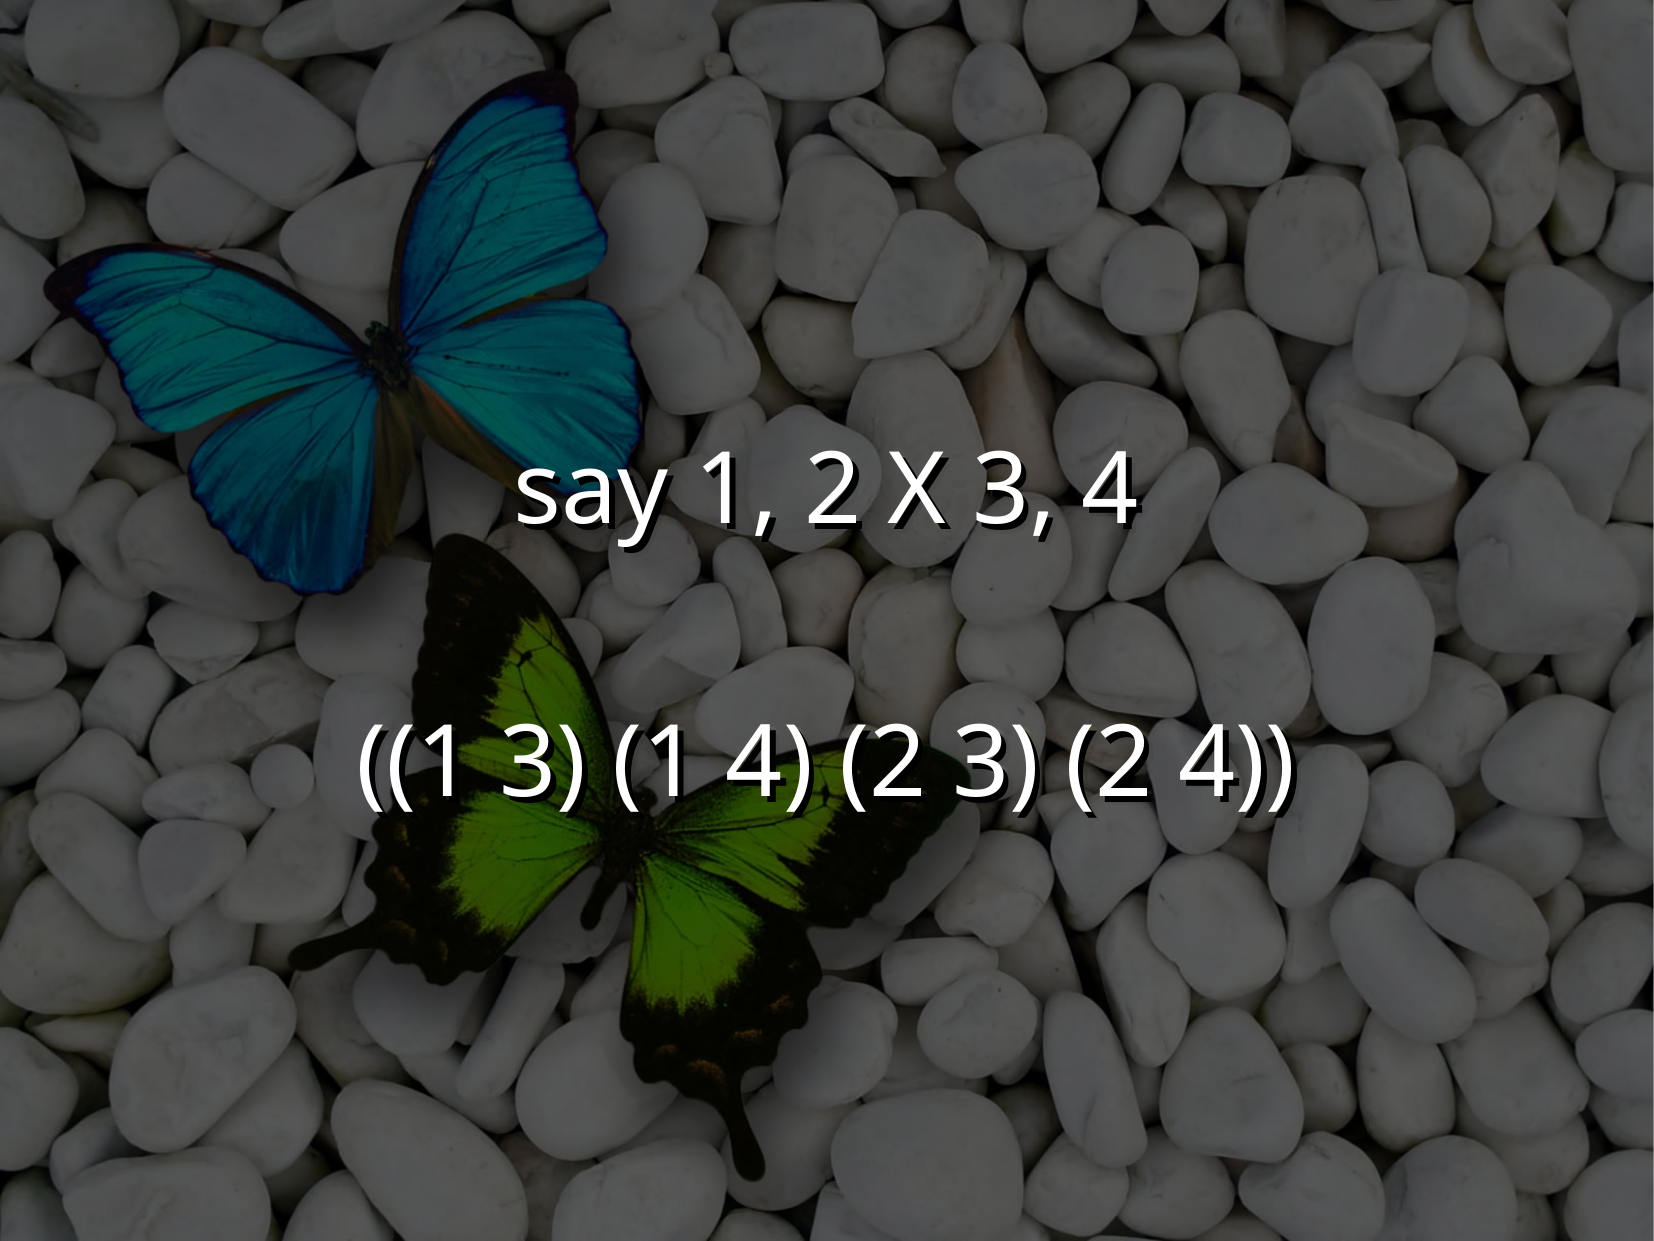

#
say 1, 2 X 3, 4
((1 3) (1 4) (2 3) (2 4))